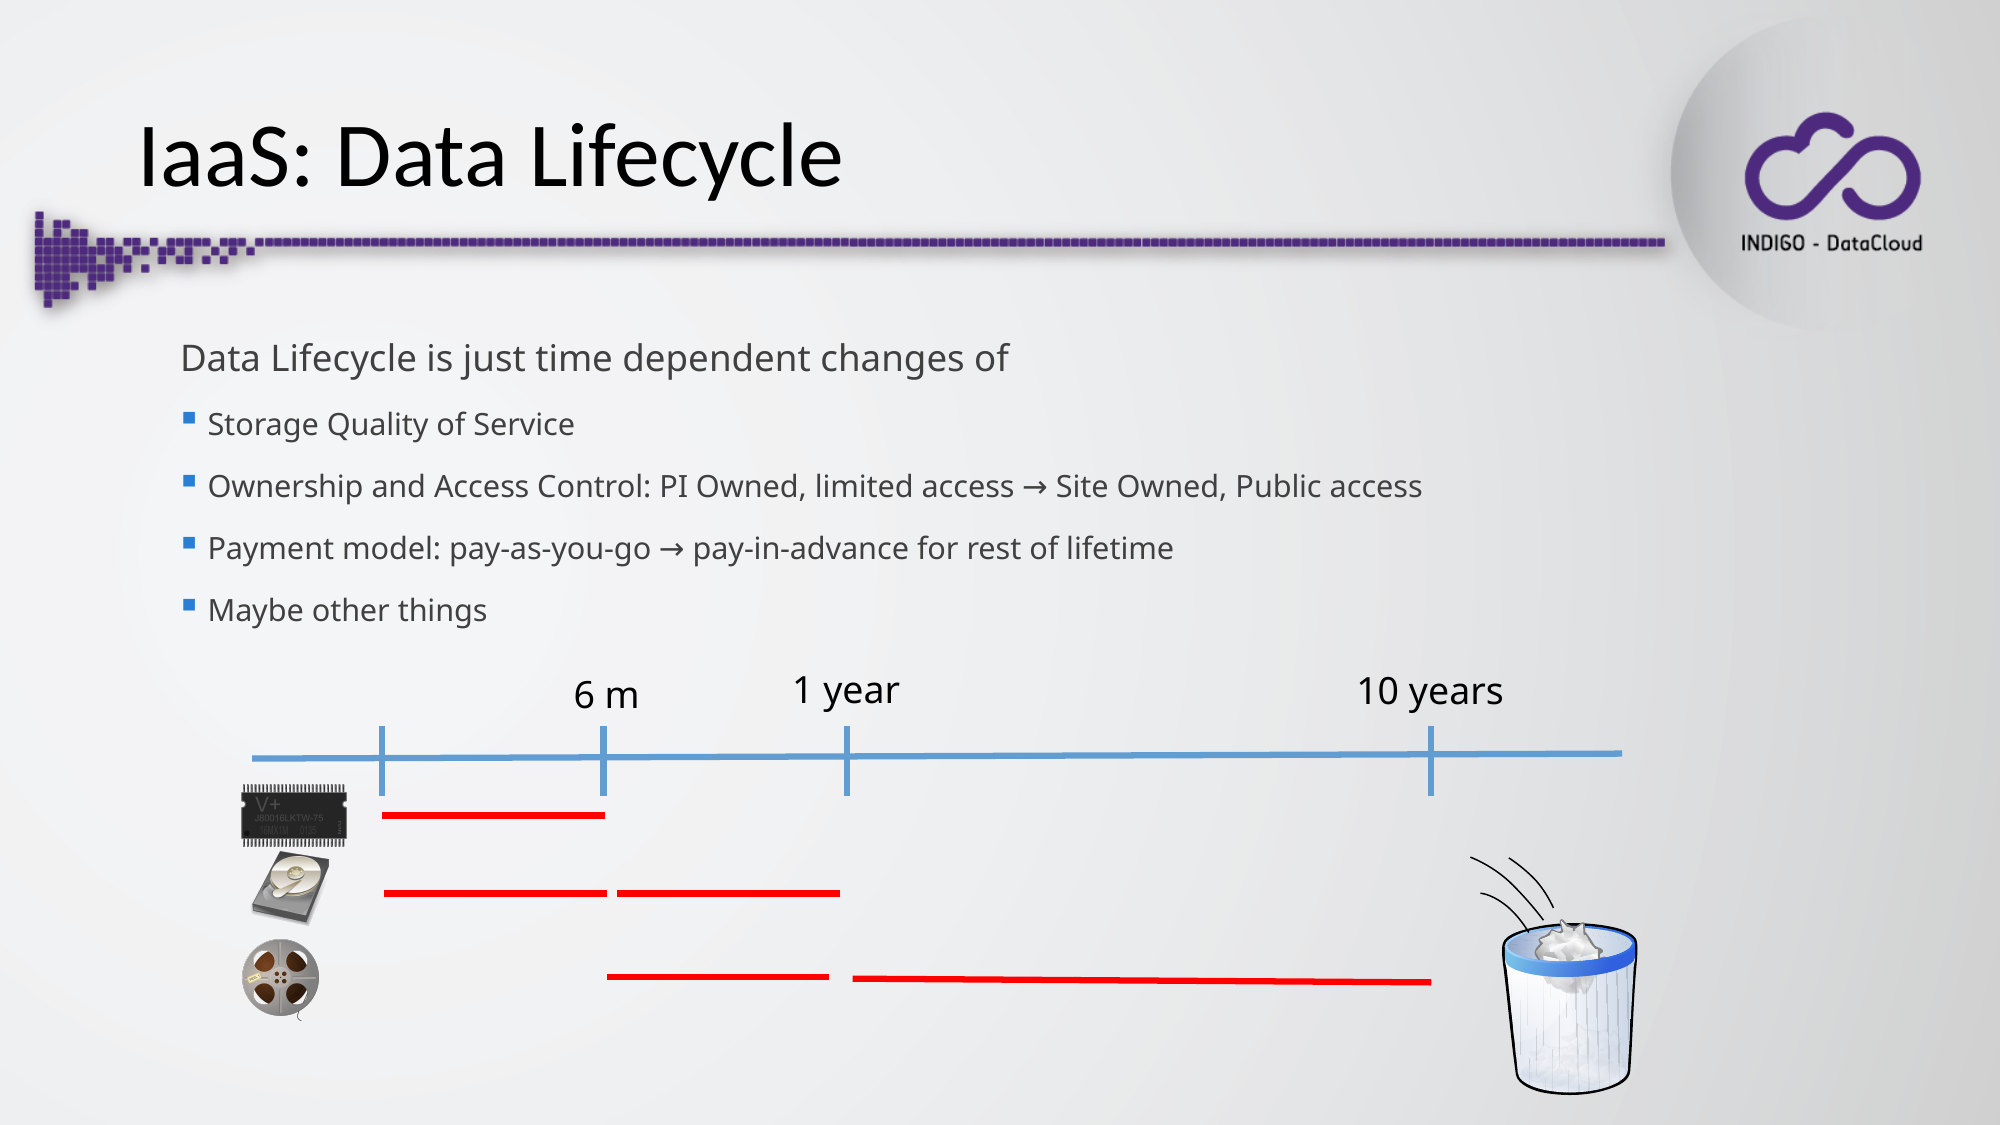

# IaaS: Data Lifecycle
Data Lifecycle is just time dependent changes of
Storage Quality of Service
Ownership and Access Control: PI Owned, limited access → Site Owned, Public access
Payment model: pay-as-you-go → pay-in-advance for rest of lifetime
Maybe other things
1 year
10 years
6 m